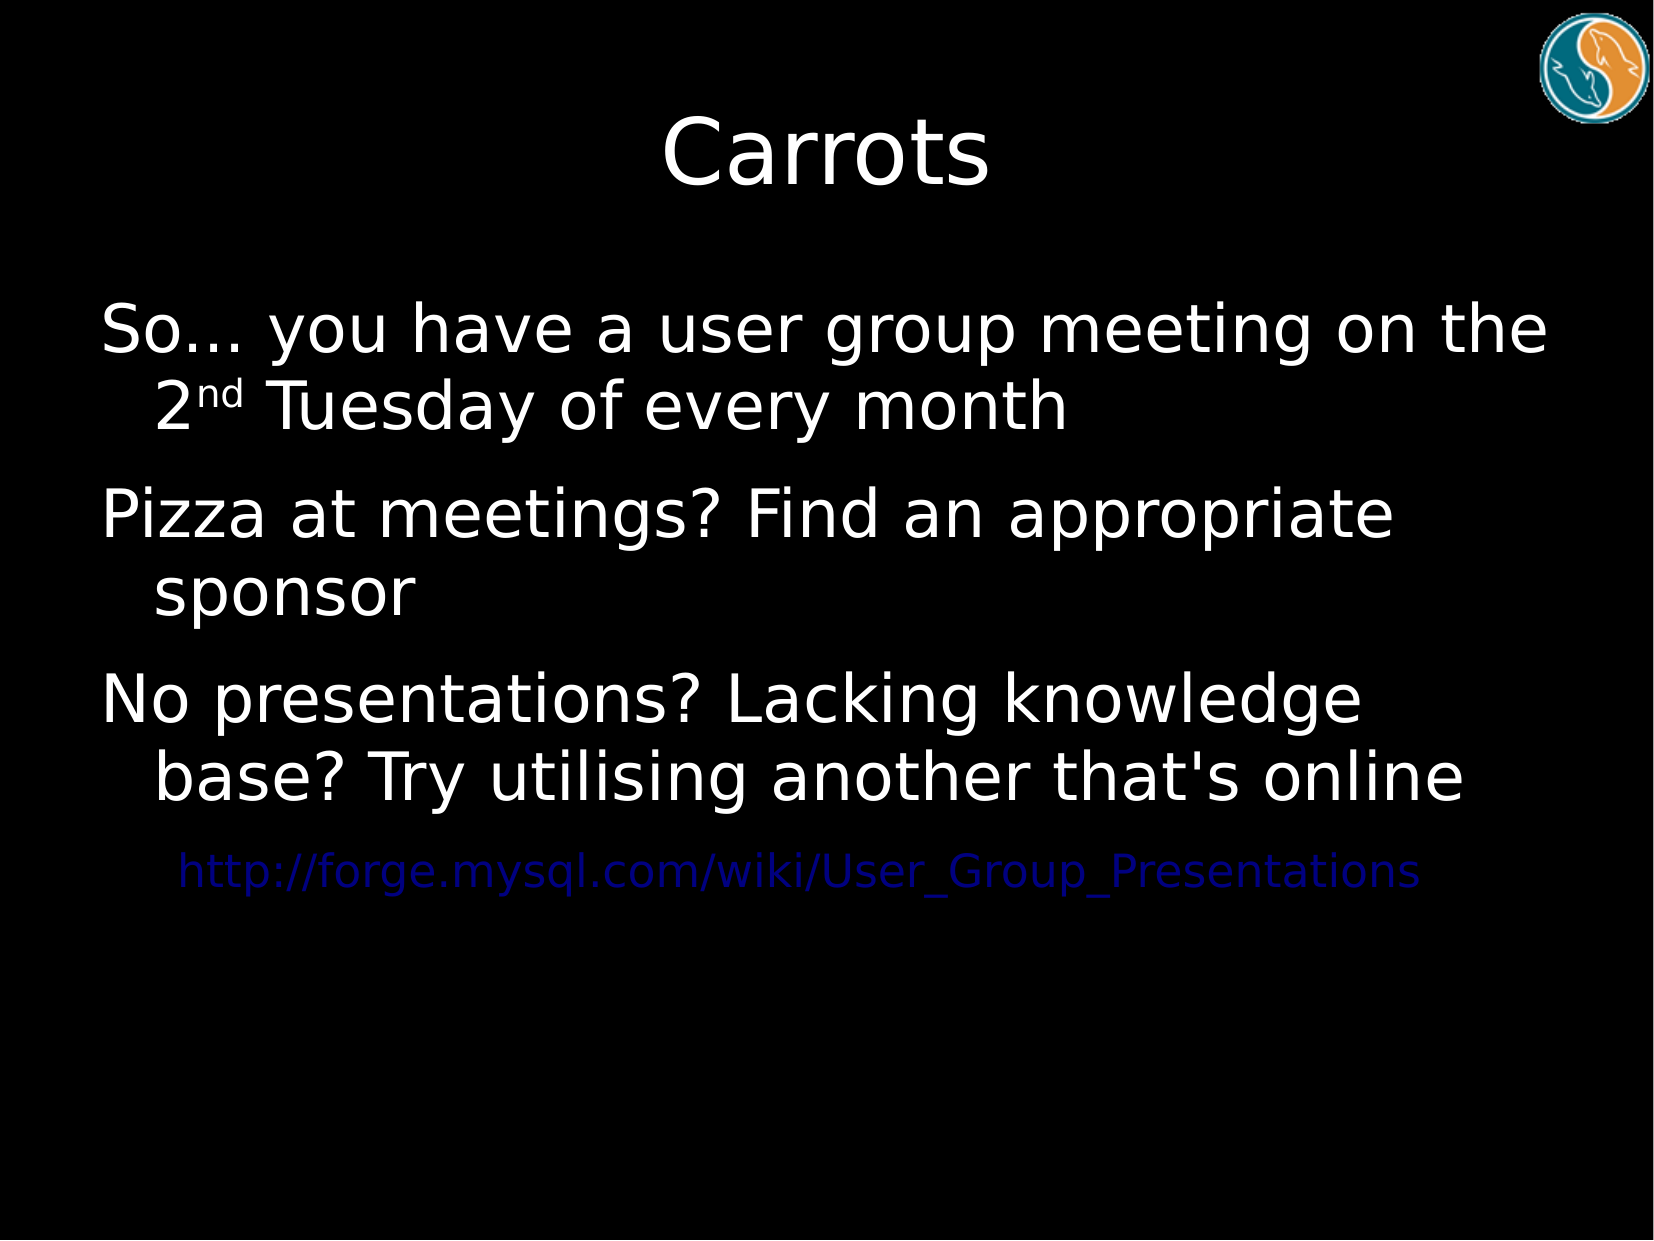

# Carrots
So... you have a user group meeting on the 2nd Tuesday of every month
Pizza at meetings? Find an appropriate sponsor
No presentations? Lacking knowledge base? Try utilising another that's online
http://forge.mysql.com/wiki/User_Group_Presentations